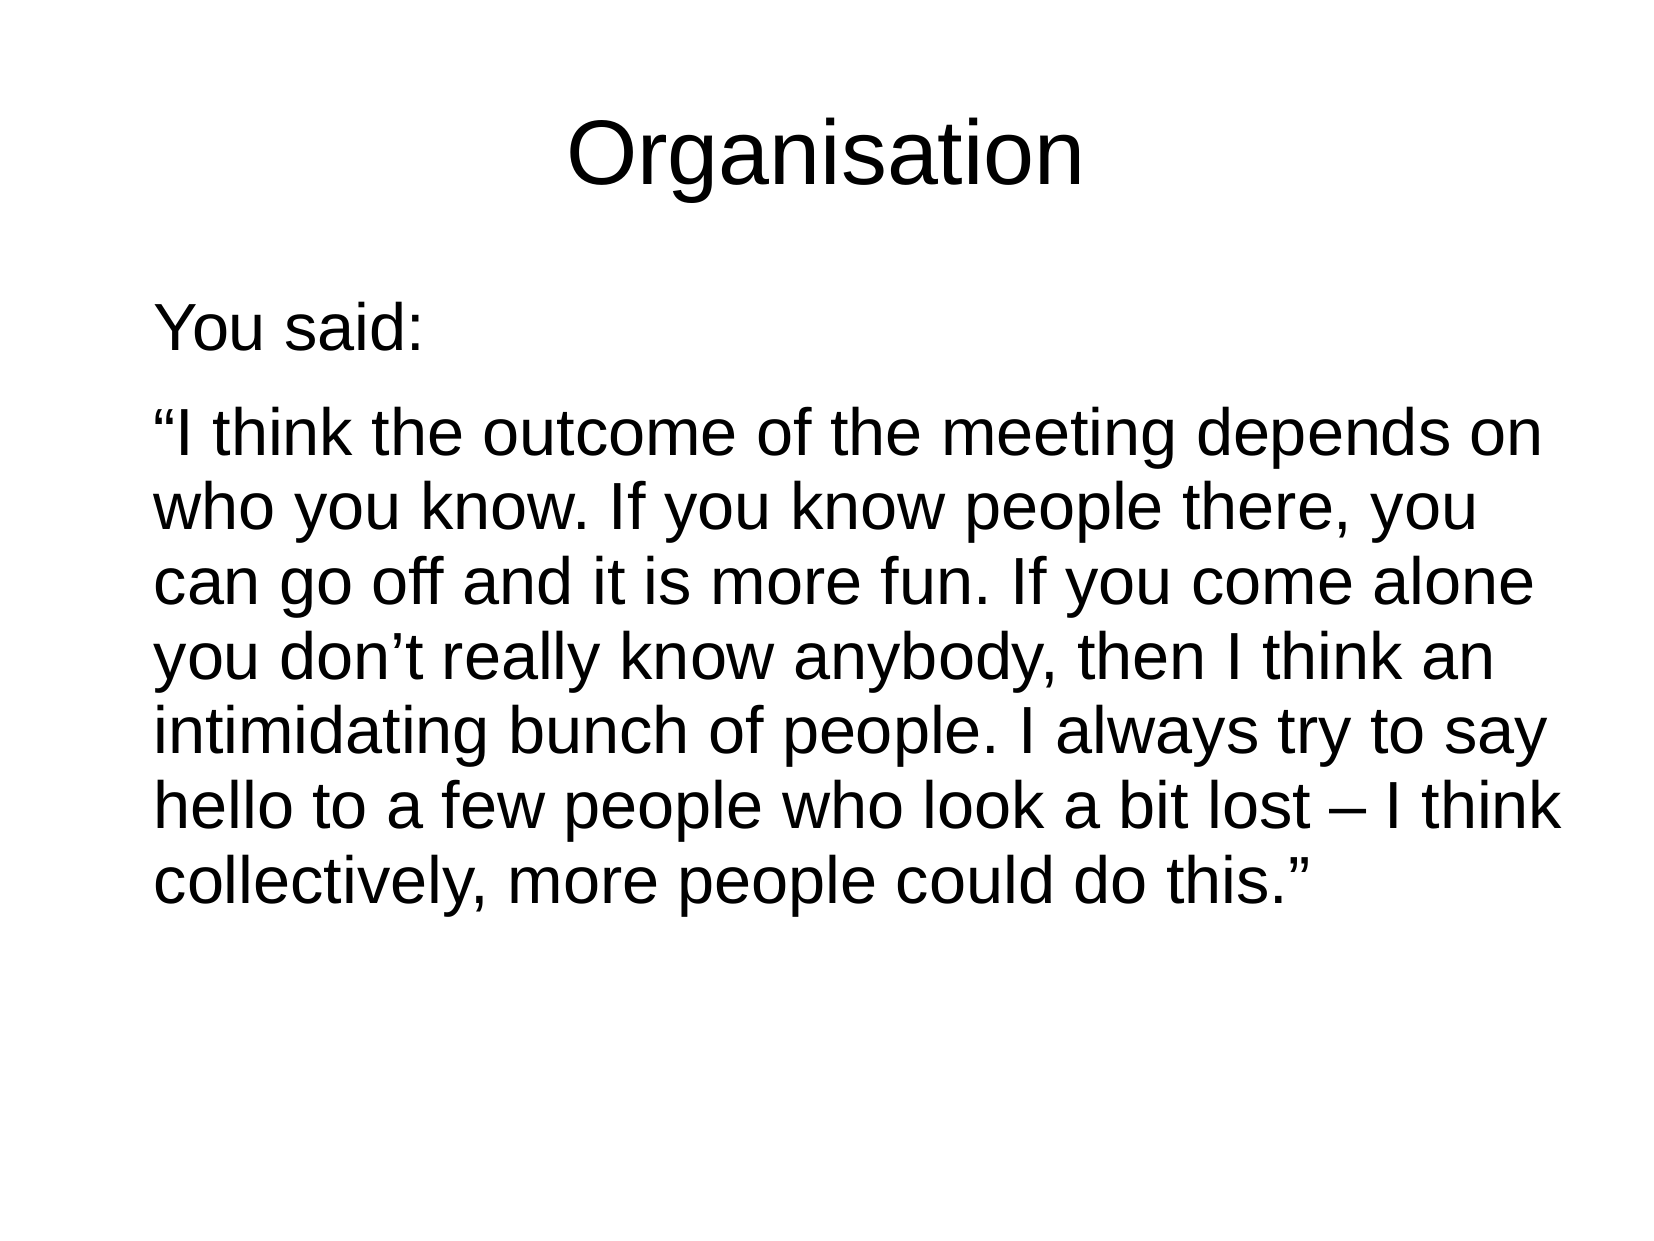

# Organisation
You said:
“I think the outcome of the meeting depends on who you know. If you know people there, you can go off and it is more fun. If you come alone you don’t really know anybody, then I think an intimidating bunch of people. I always try to say hello to a few people who look a bit lost – I think collectively, more people could do this.”